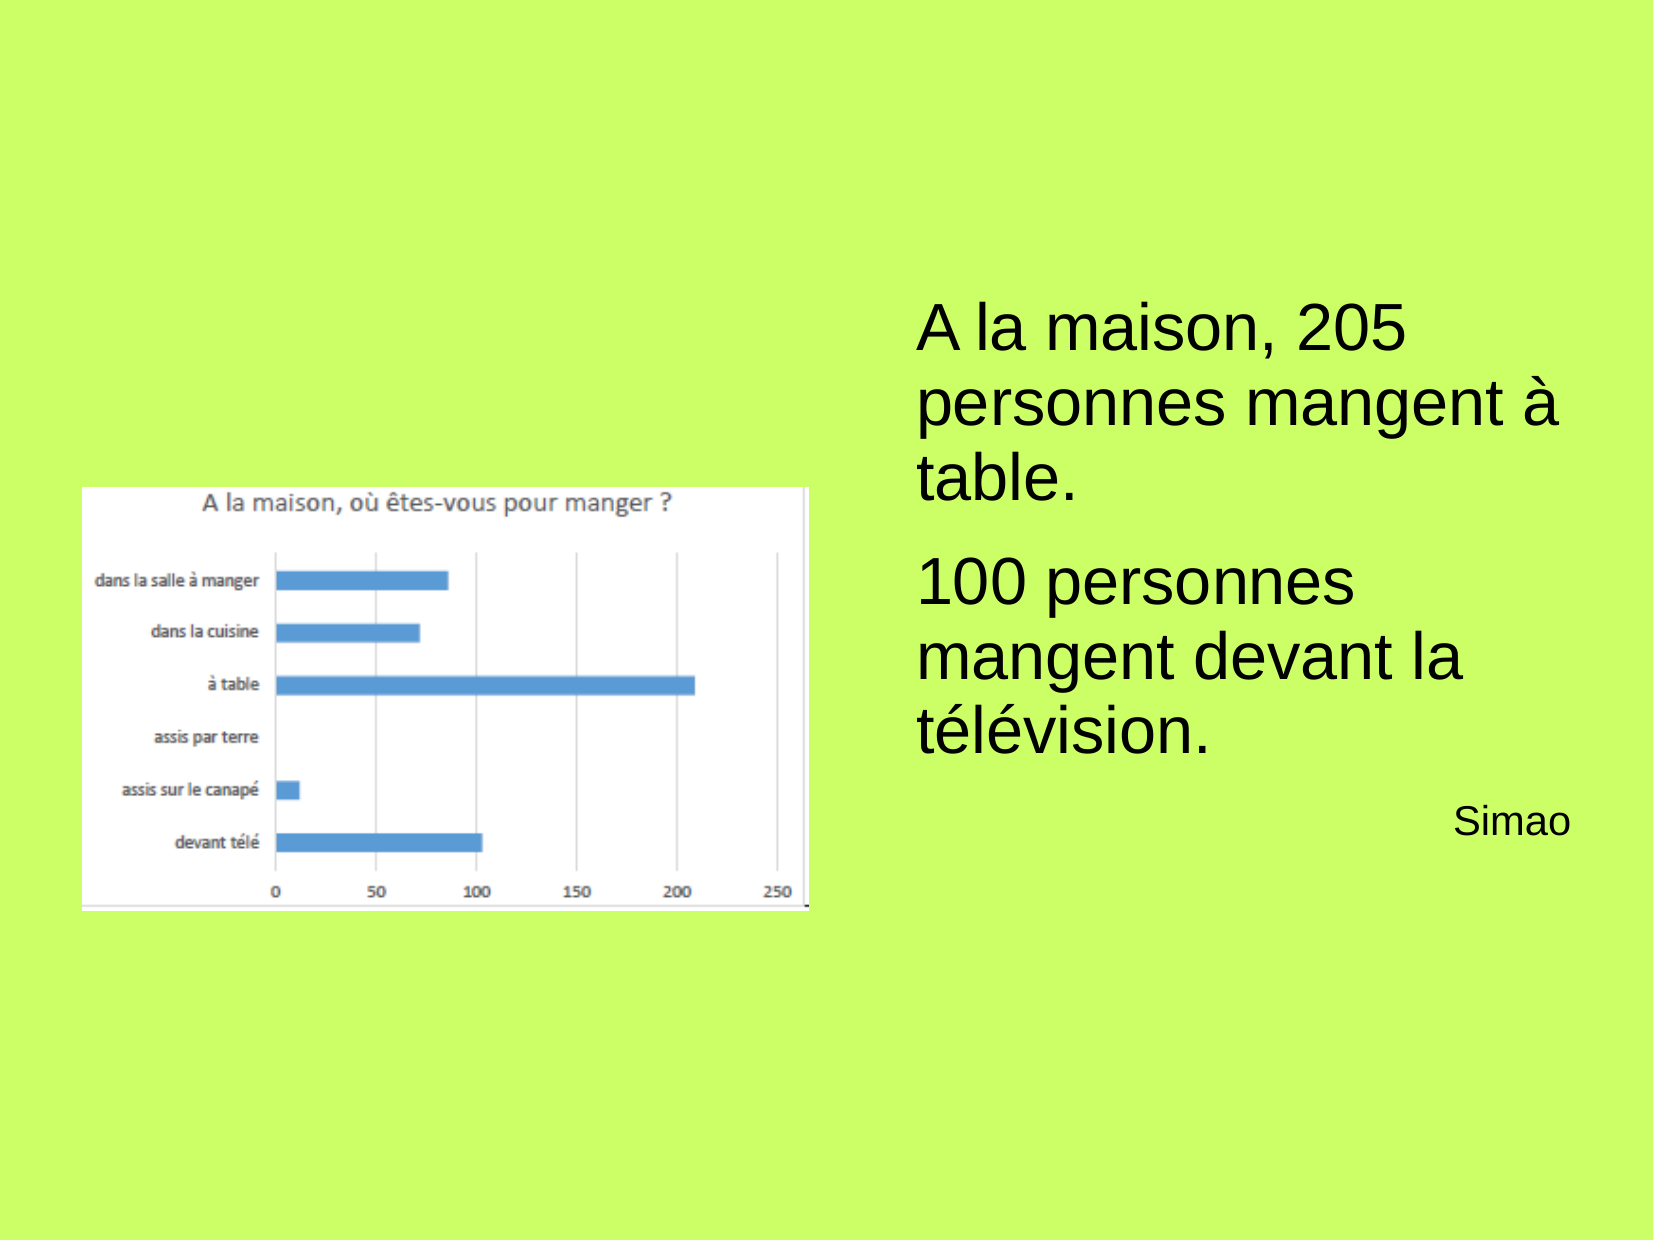

#
A la maison, 205 personnes mangent à table.
100 personnes mangent devant la télévision.
Simao